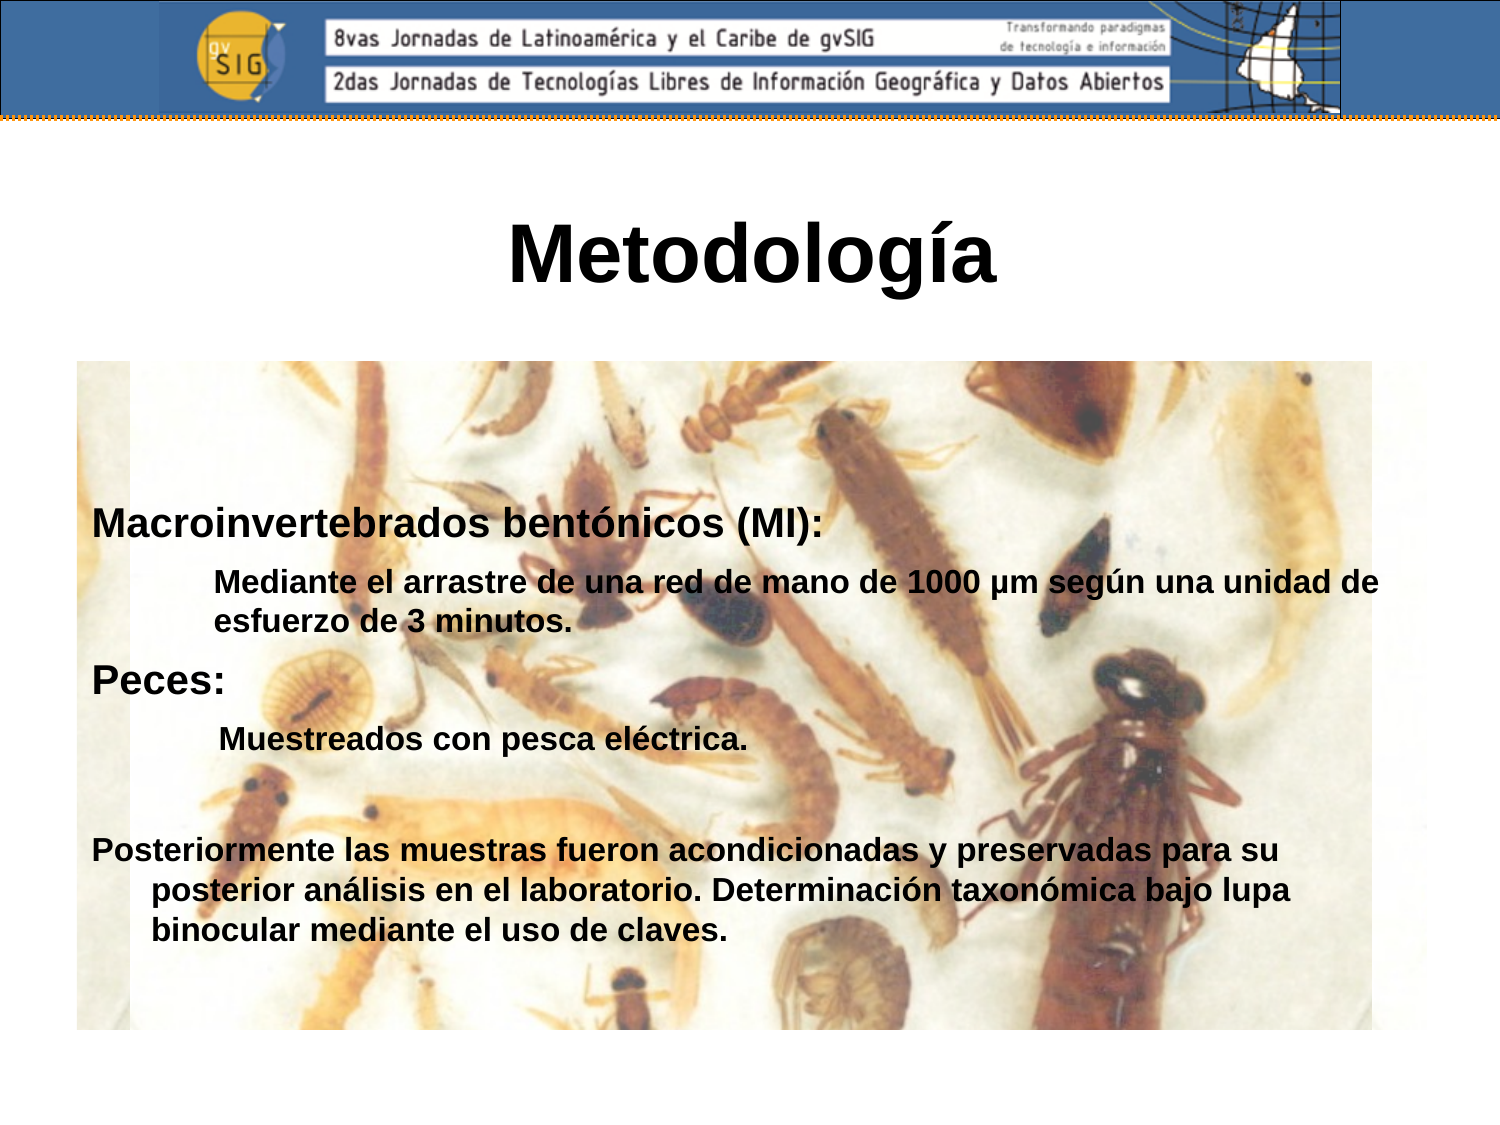

# Metodología
Macroinvertebrados bentónicos (MI):
Mediante el arrastre de una red de mano de 1000 µm según una unidad de esfuerzo de 3 minutos.
Peces:
Muestreados con pesca eléctrica.
Posteriormente las muestras fueron acondicionadas y preservadas para su posterior análisis en el laboratorio. Determinación taxonómica bajo lupa binocular mediante el uso de claves.